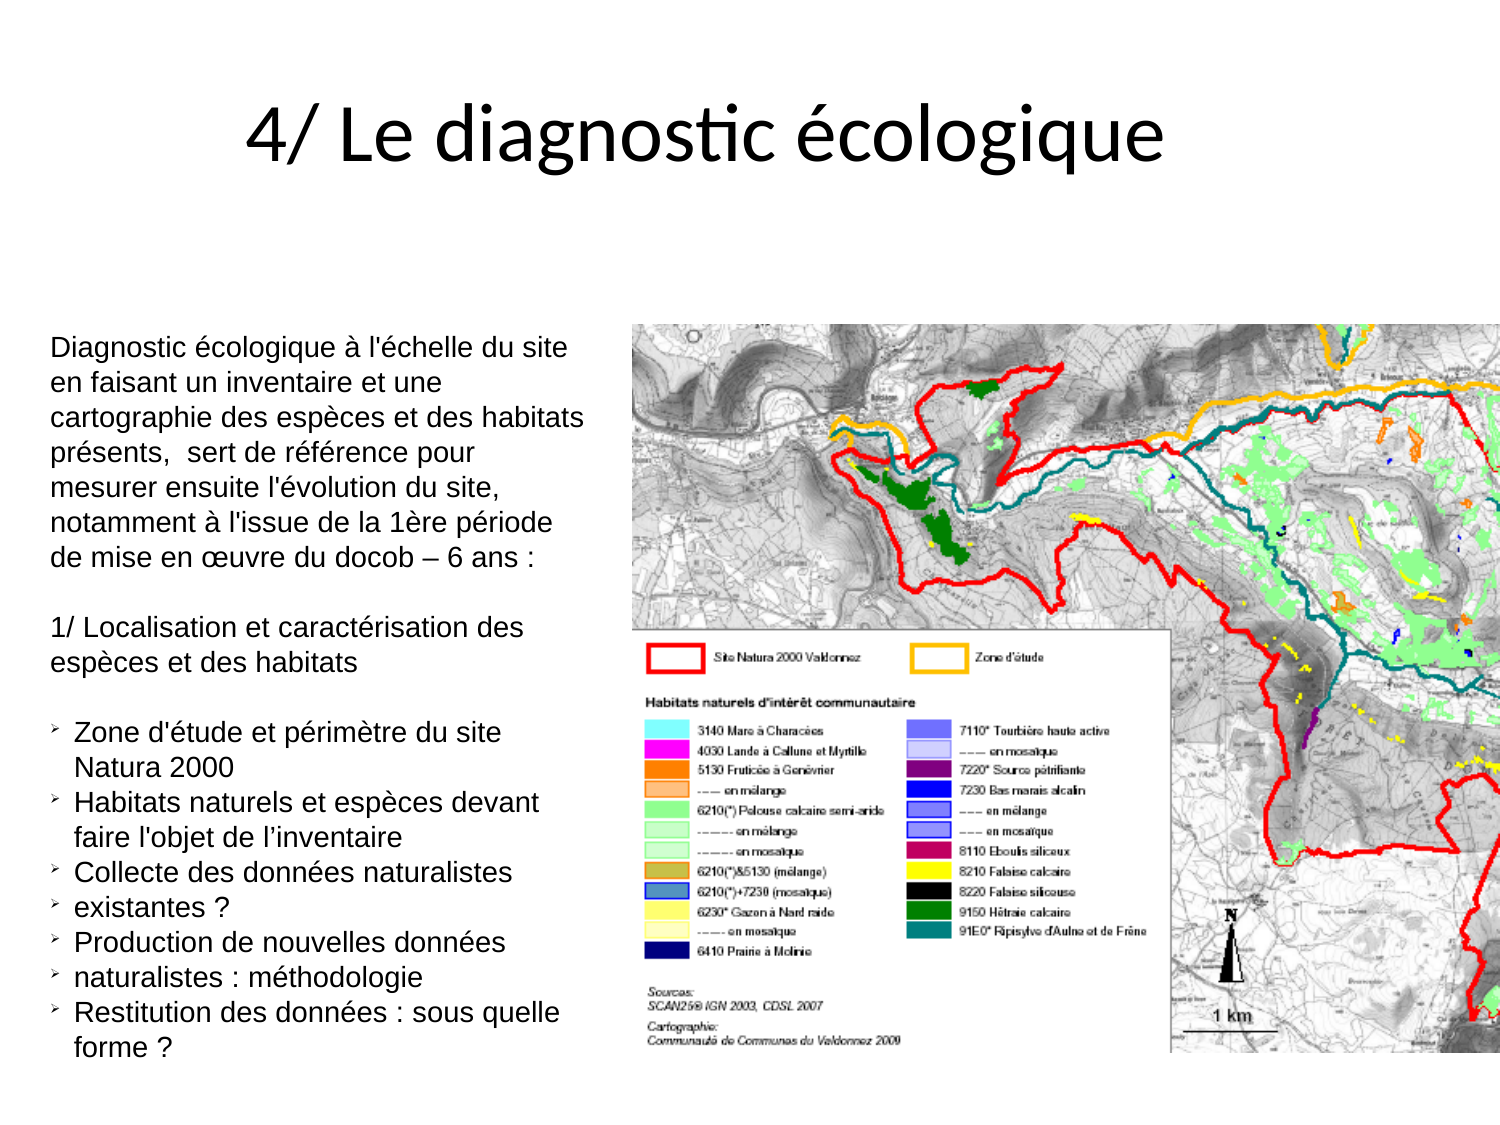

# 4/ Le diagnostic écologique
Diagnostic écologique à l'échelle du site en faisant un inventaire et une cartographie des espèces et des habitats présents, sert de référence pour mesurer ensuite l'évolution du site, notamment à l'issue de la 1ère période de mise en œuvre du docob – 6 ans :
1/ Localisation et caractérisation des espèces et des habitats
Zone d'étude et périmètre du site Natura 2000
Habitats naturels et espèces devant faire l'objet de l’inventaire
Collecte des données naturalistes
existantes ?
Production de nouvelles données
naturalistes : méthodologie
Restitution des données : sous quelle forme ?